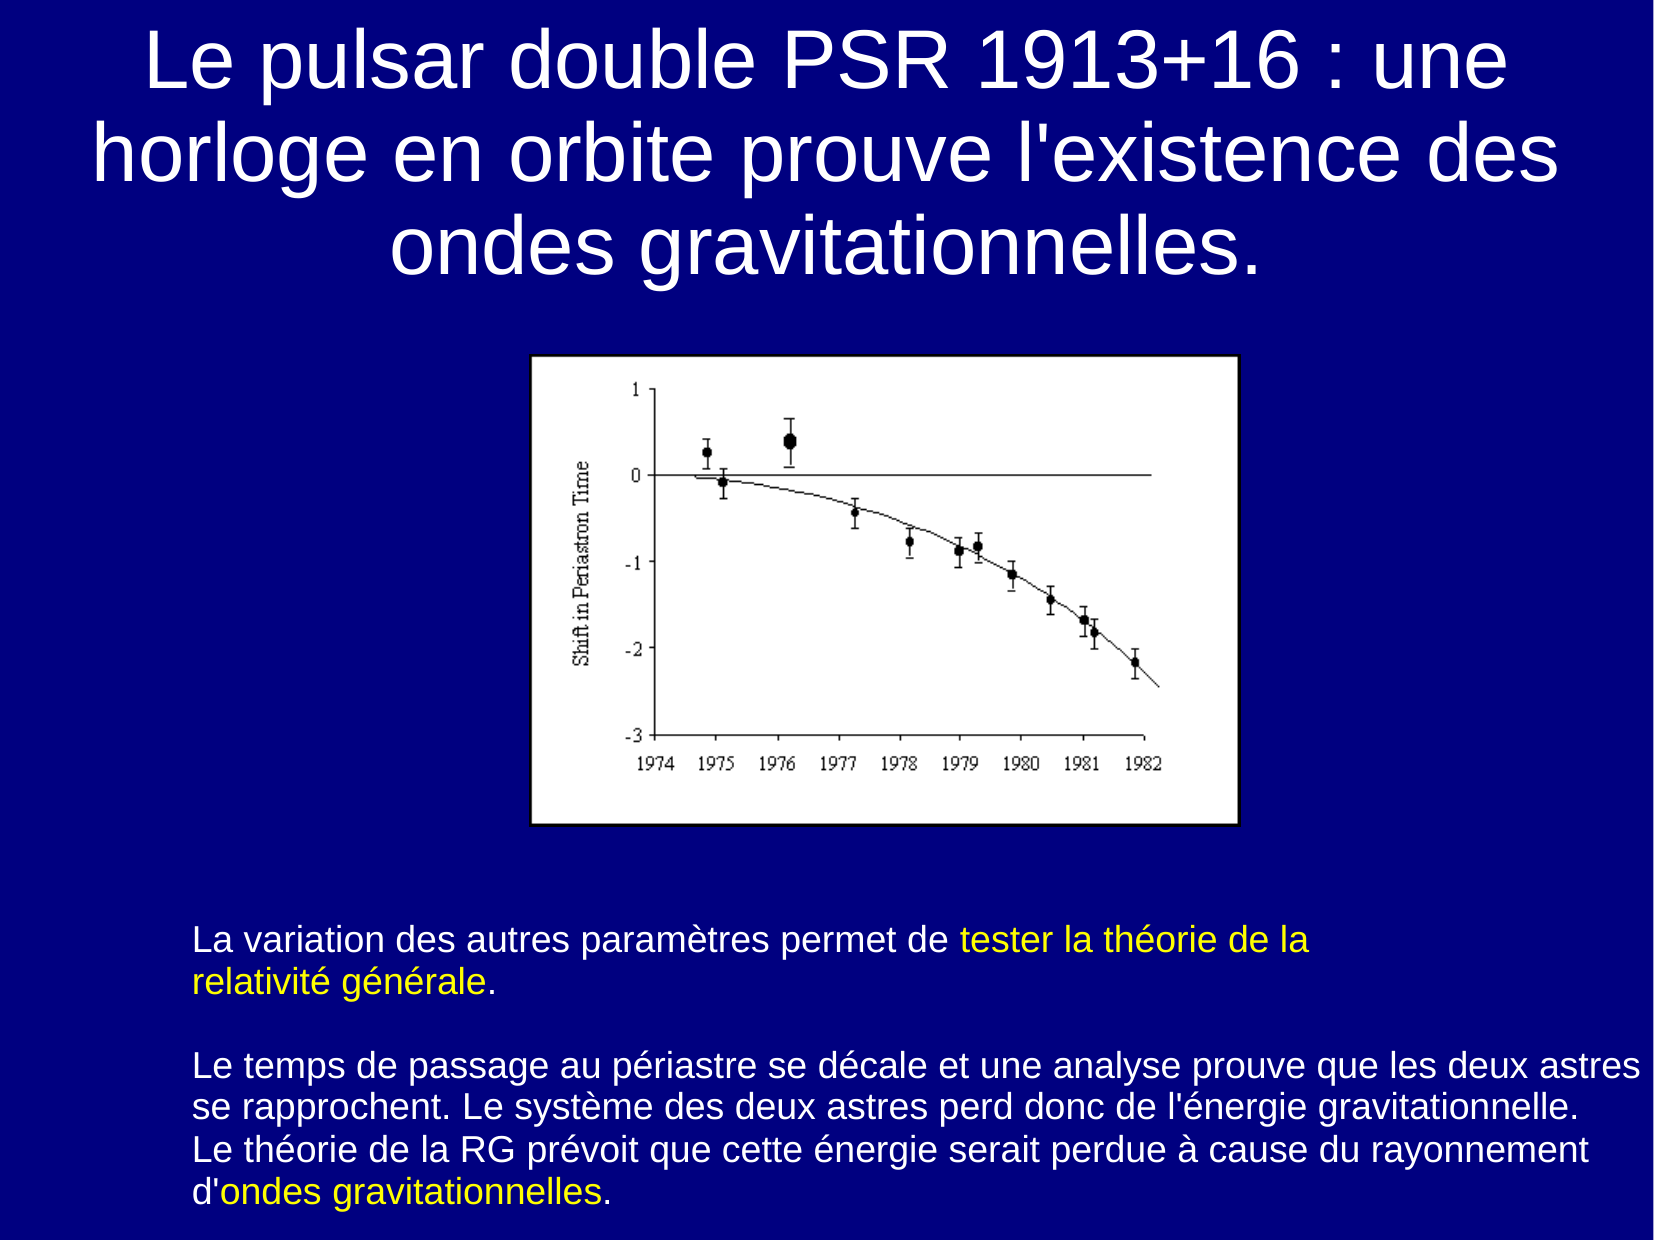

# Le pulsar double PSR 1913+16 : une horloge en orbite prouve l'existence des ondes gravitationnelles.
La variation des autres paramètres permet de tester la théorie de la
relativité générale.
Le temps de passage au périastre se décale et une analyse prouve que les deux astres
se rapprochent. Le système des deux astres perd donc de l'énergie gravitationnelle.
Le théorie de la RG prévoit que cette énergie serait perdue à cause du rayonnement
d'ondes gravitationnelles.